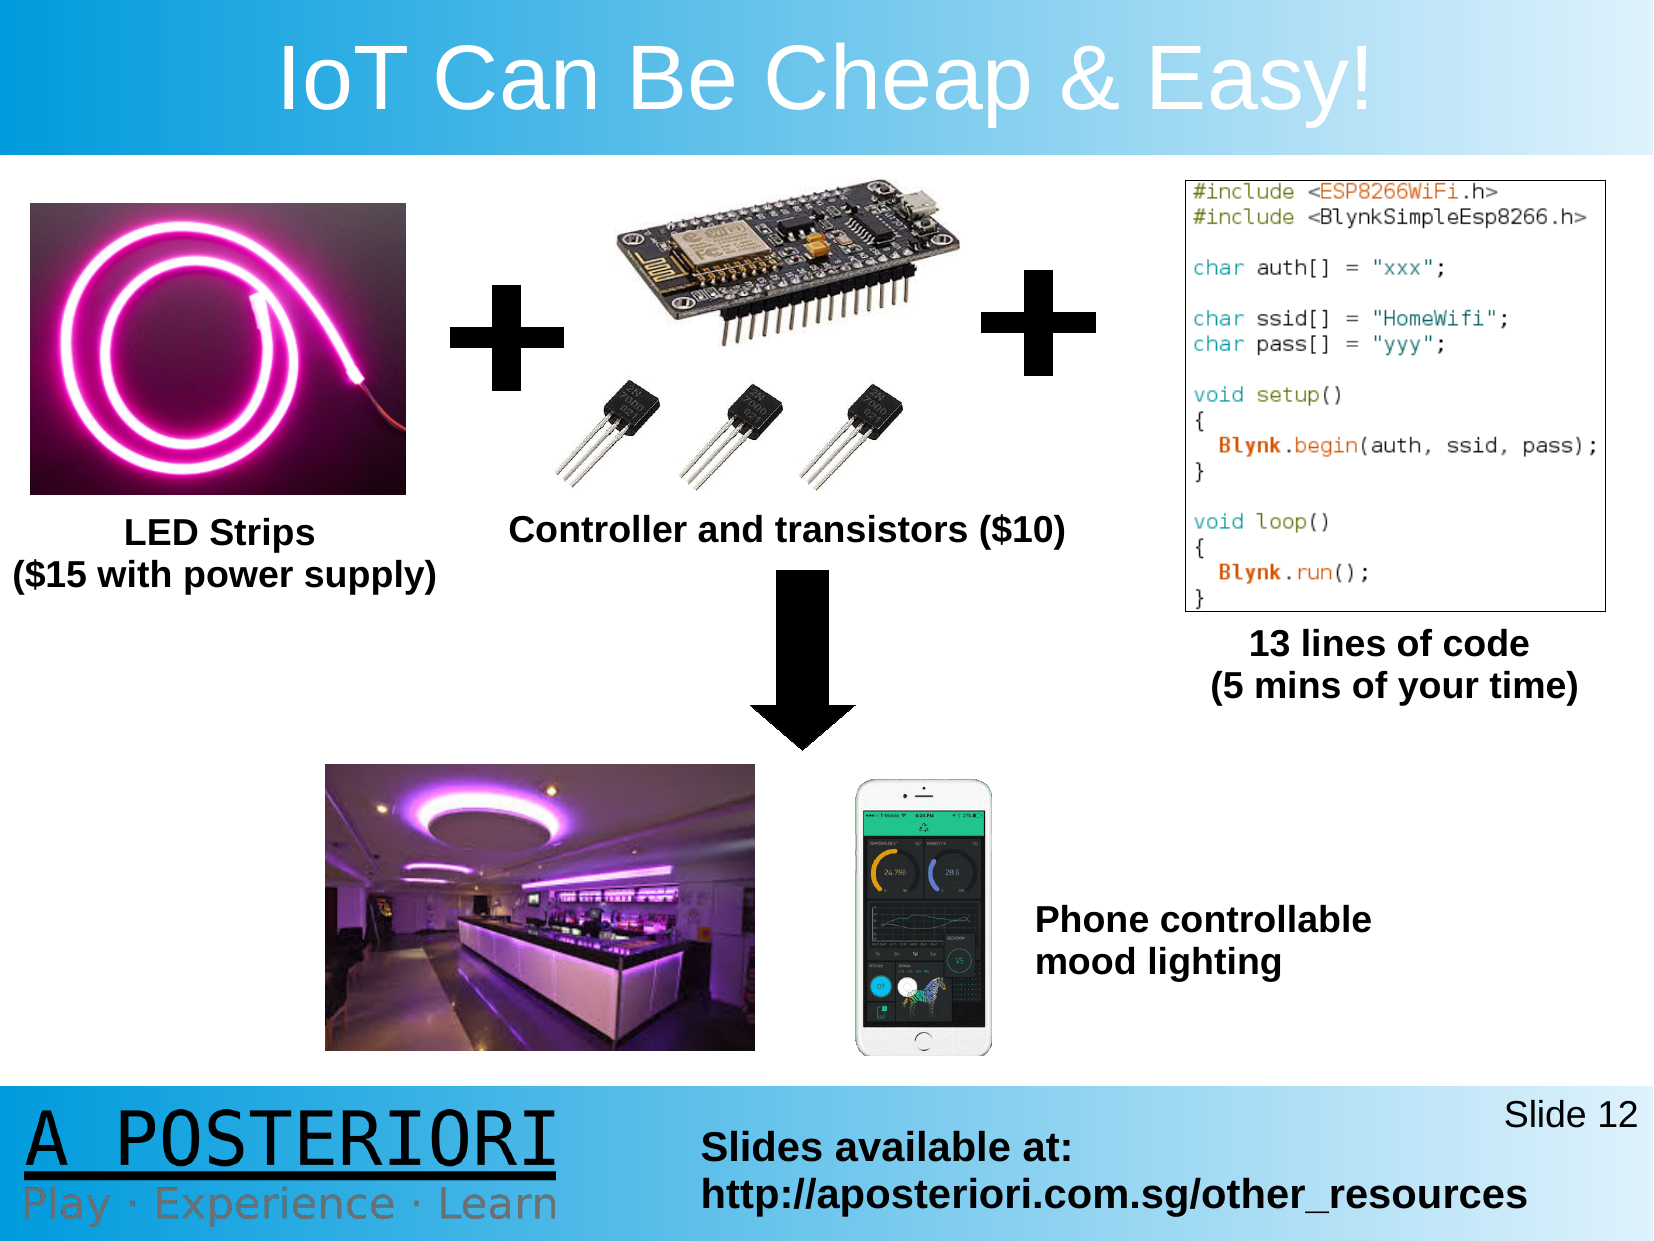

# IoT Can Be Cheap & Easy!
Controller and transistors ($10)
LED Strips
($15 with power supply)
13 lines of code
(5 mins of your time)
Phone controllable mood lighting